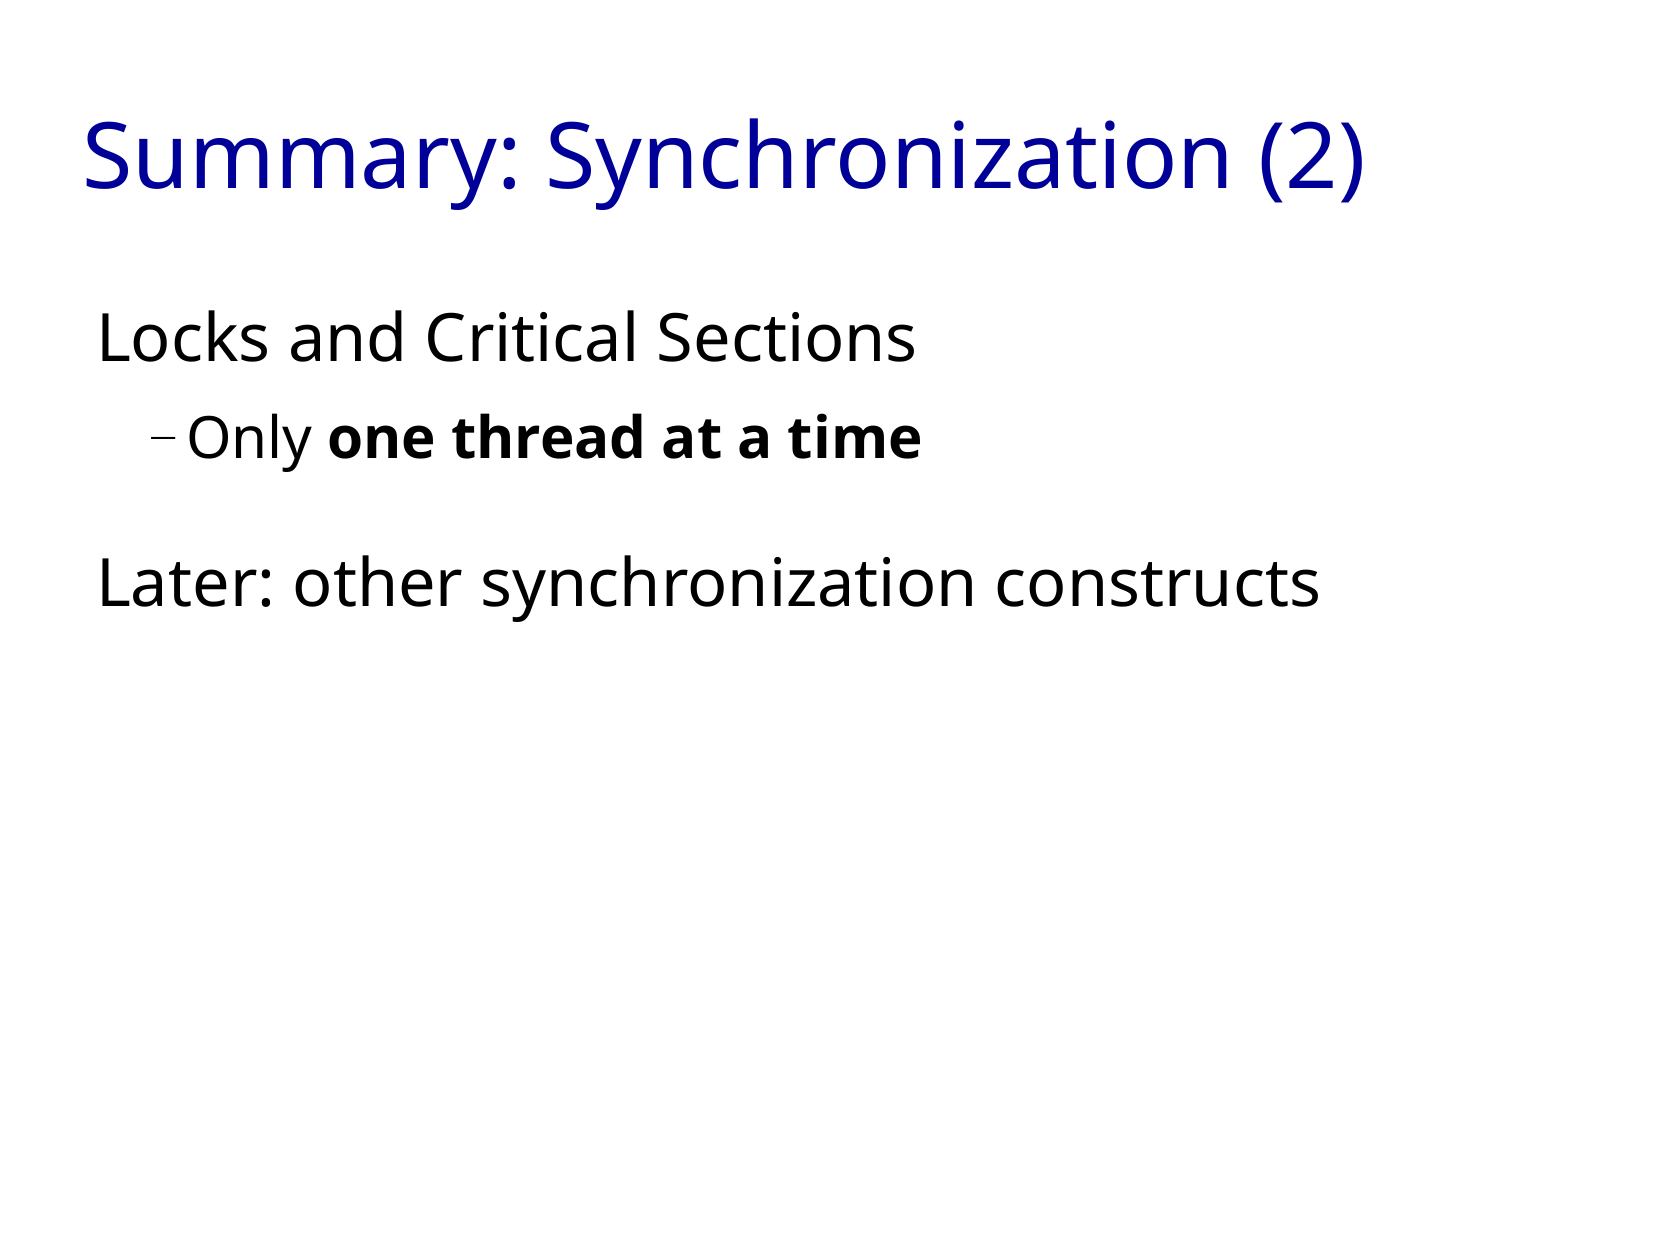

# Summary: Synchronization (2)
Locks and Critical Sections
Only one thread at a time
Later: other synchronization constructs